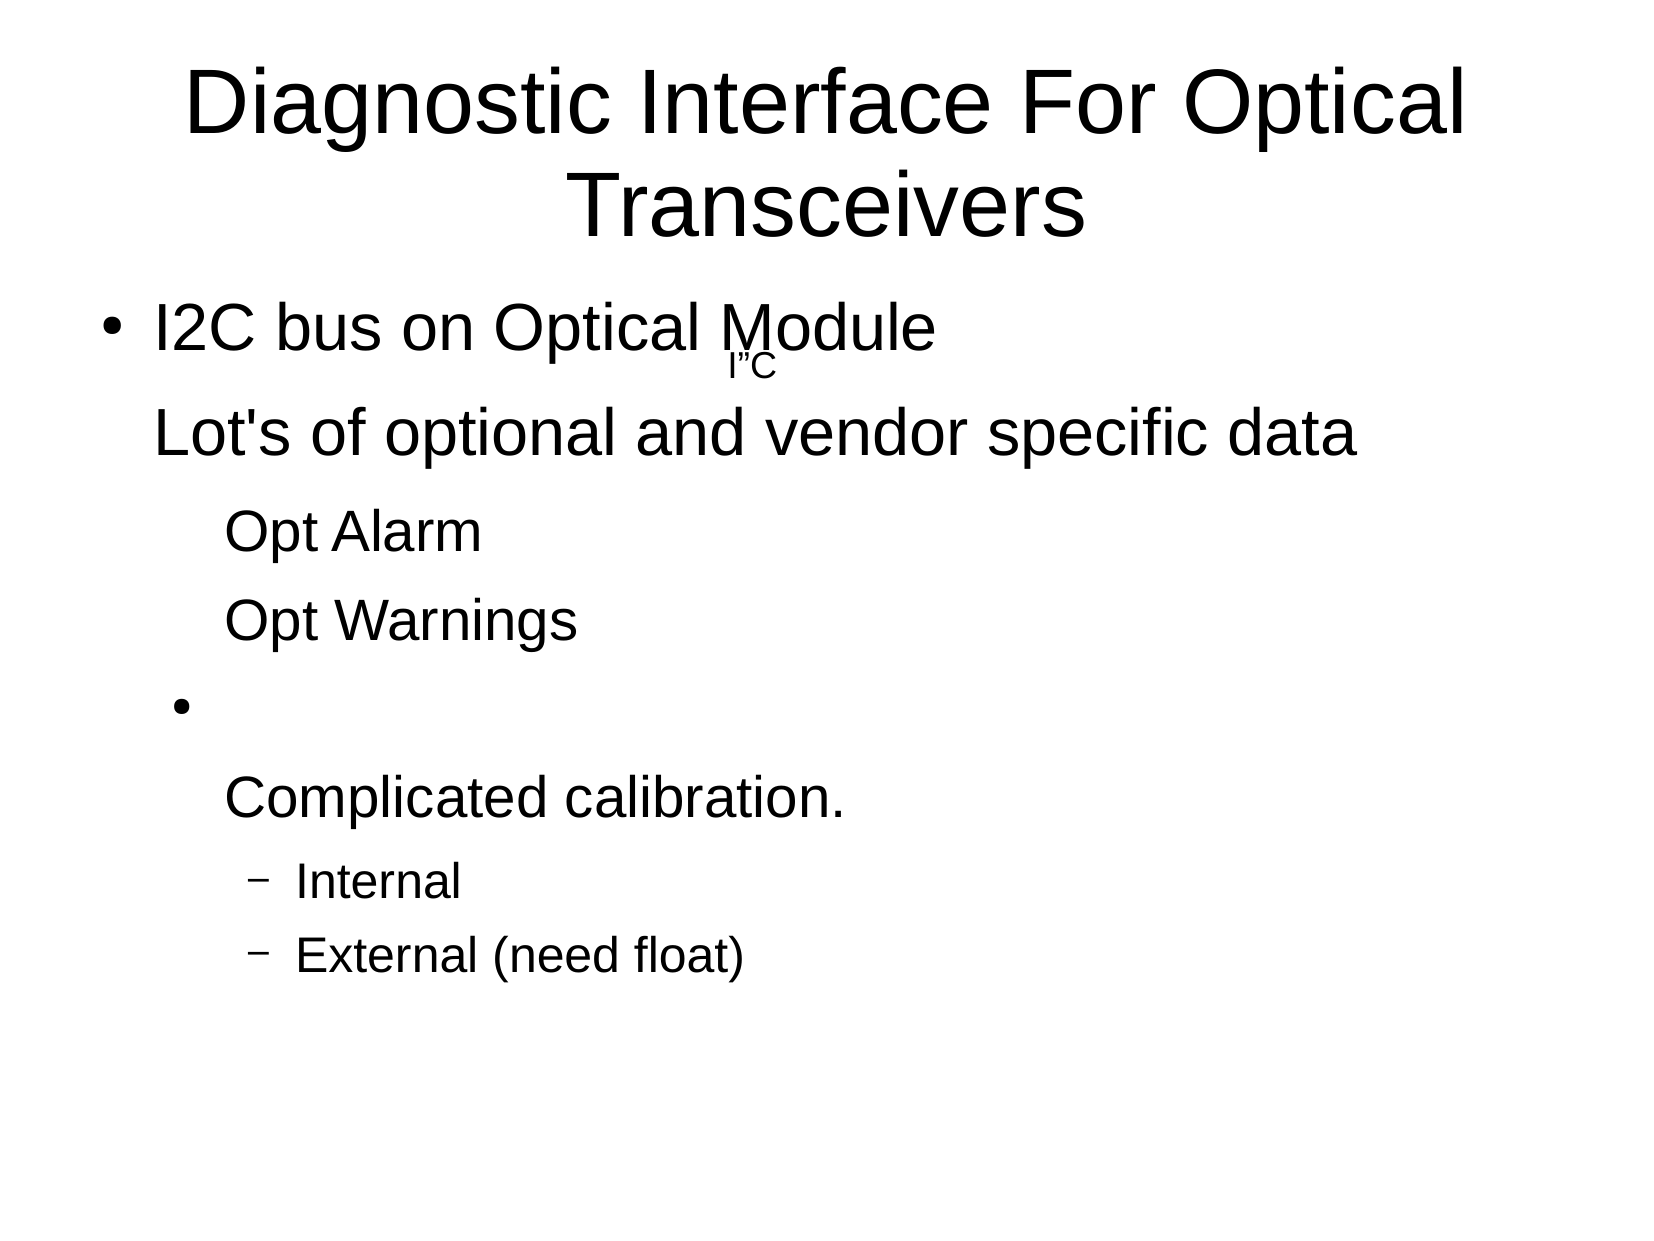

# Diagnostic Interface For Optical Transceivers
I2C bus on Optical Module
Lot's of optional and vendor specific data
Opt Alarm
Opt Warnings
Complicated calibration.
Internal
External (need float)
I”C